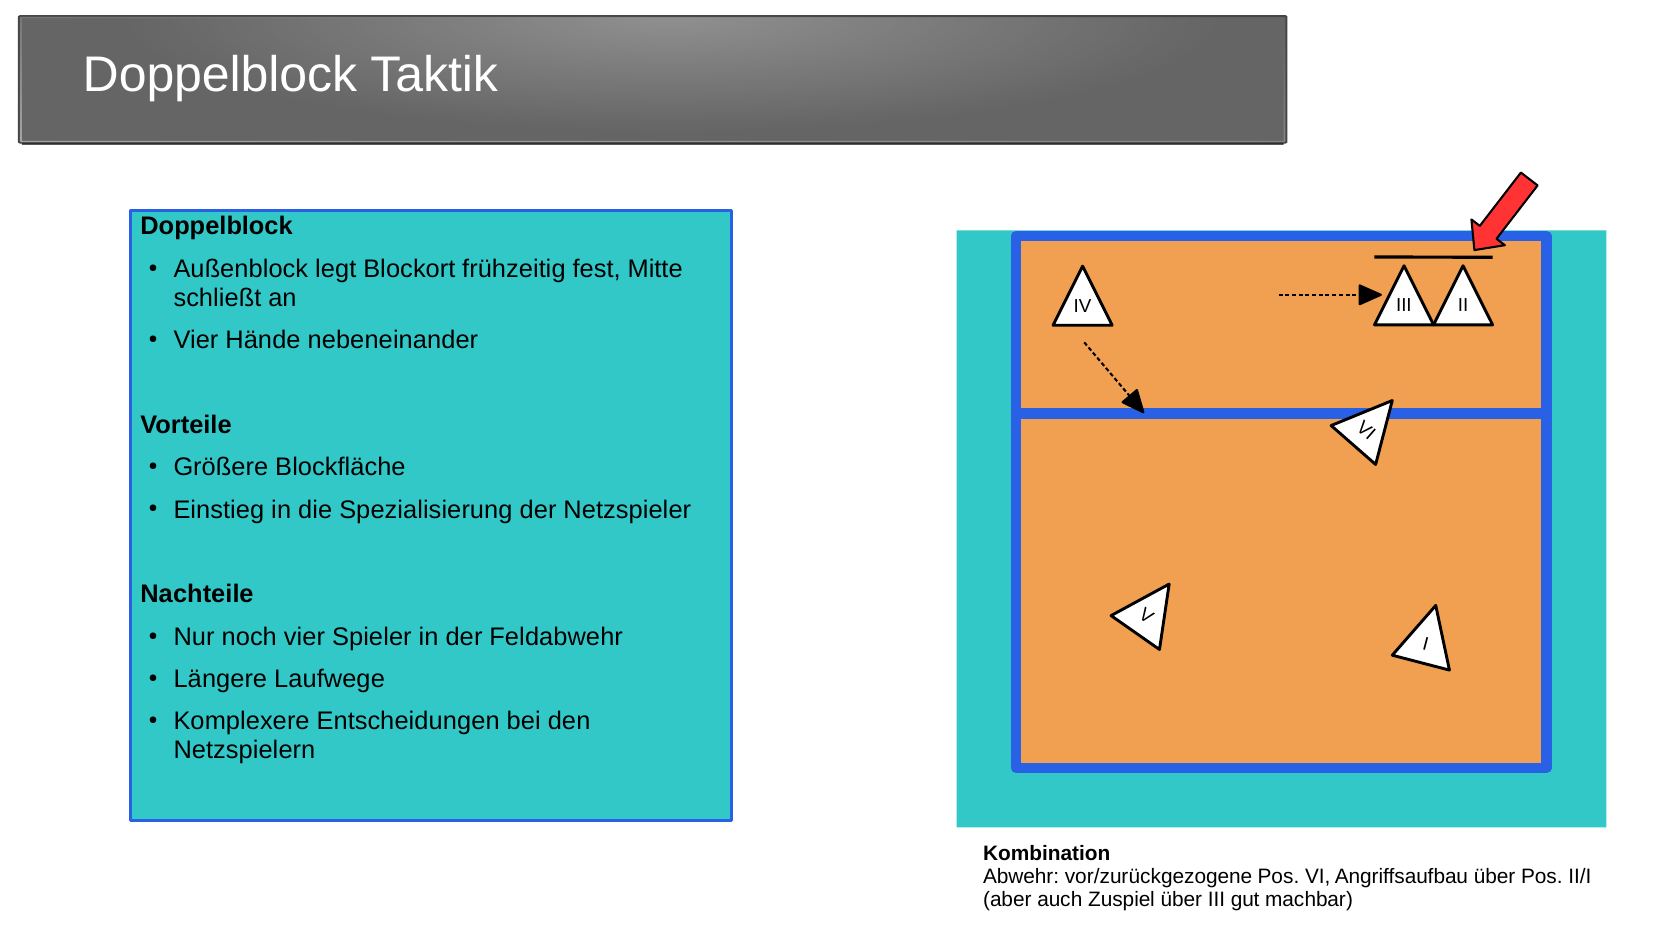

# Doppelblock Taktik
Doppelblock
Außenblock legt Blockort frühzeitig fest, Mitte schließt an
Vier Hände nebeneinander
Vorteile
Größere Blockfläche
Einstieg in die Spezialisierung der Netzspieler
Nachteile
Nur noch vier Spieler in der Feldabwehr
Längere Laufwege
Komplexere Entscheidungen bei den Netzspielern
f
II
III
IV
VI
V
I
Kombination
Abwehr: vor/zurückgezogene Pos. VI, Angriffsaufbau über Pos. II/I (aber auch Zuspiel über III gut machbar)
I
I
I
I
I
I
II
II
II
III
III
III
IV
IV
IV
V
V
V
VI
VI
VI